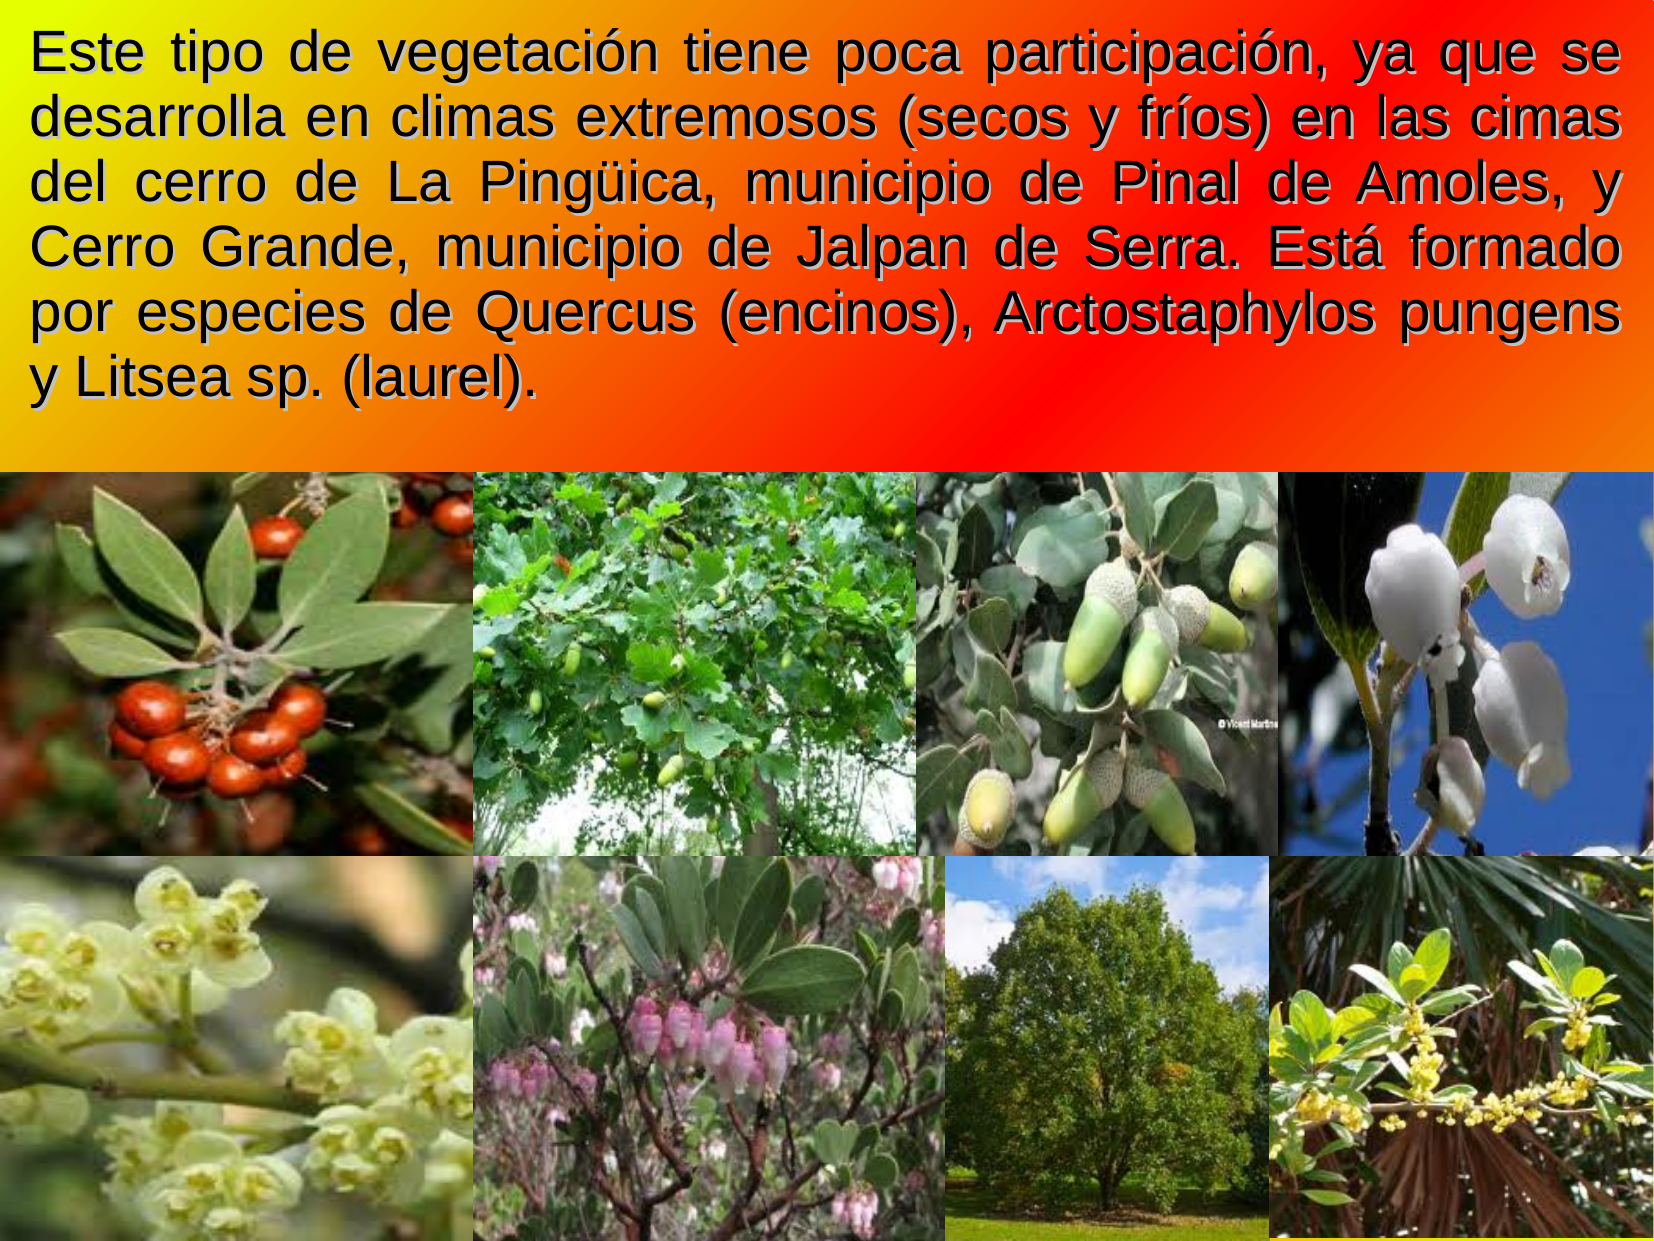

# Este tipo de vegetación tiene poca participación, ya que se desarrolla en climas extremosos (secos y fríos) en las cimas del cerro de La Pingüica, municipio de Pinal de Amoles, y Cerro Grande, municipio de Jalpan de Serra. Está formado por especies de Quercus (encinos), Arctostaphylos pungens y Litsea sp. (laurel).